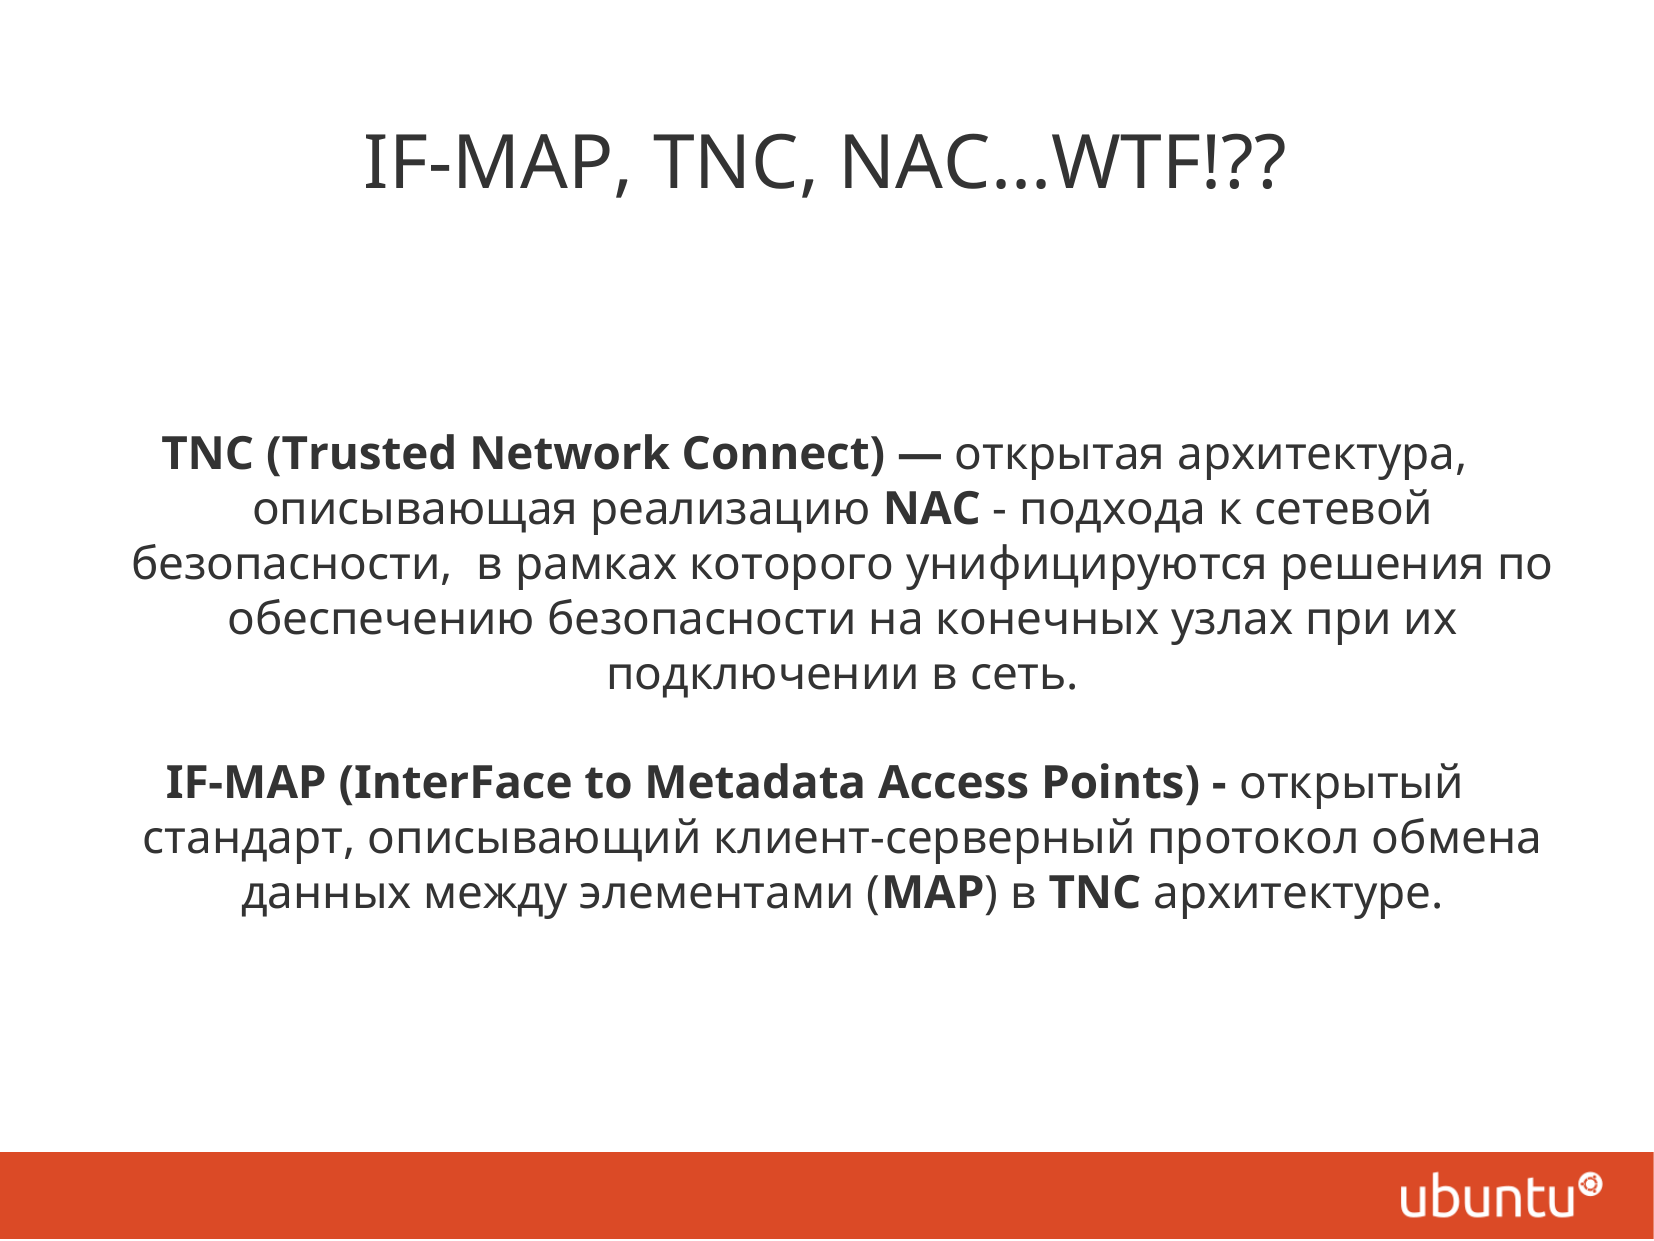

# IF-MAP, TNC, NAC...WTF!??
TNC (Trusted Network Connect) — открытая архитектура, описывающая реализацию NAC - подхода к сетевой безопасности, в рамках которого унифицируются решения по обеспечению безопасности на конечных узлах при их подключении в сеть.
IF-MAP (InterFace to Metadata Access Points) - открытый стандарт, описывающий клиент-серверный протокол обмена данных между элементами (MAP) в TNC архитектуре.